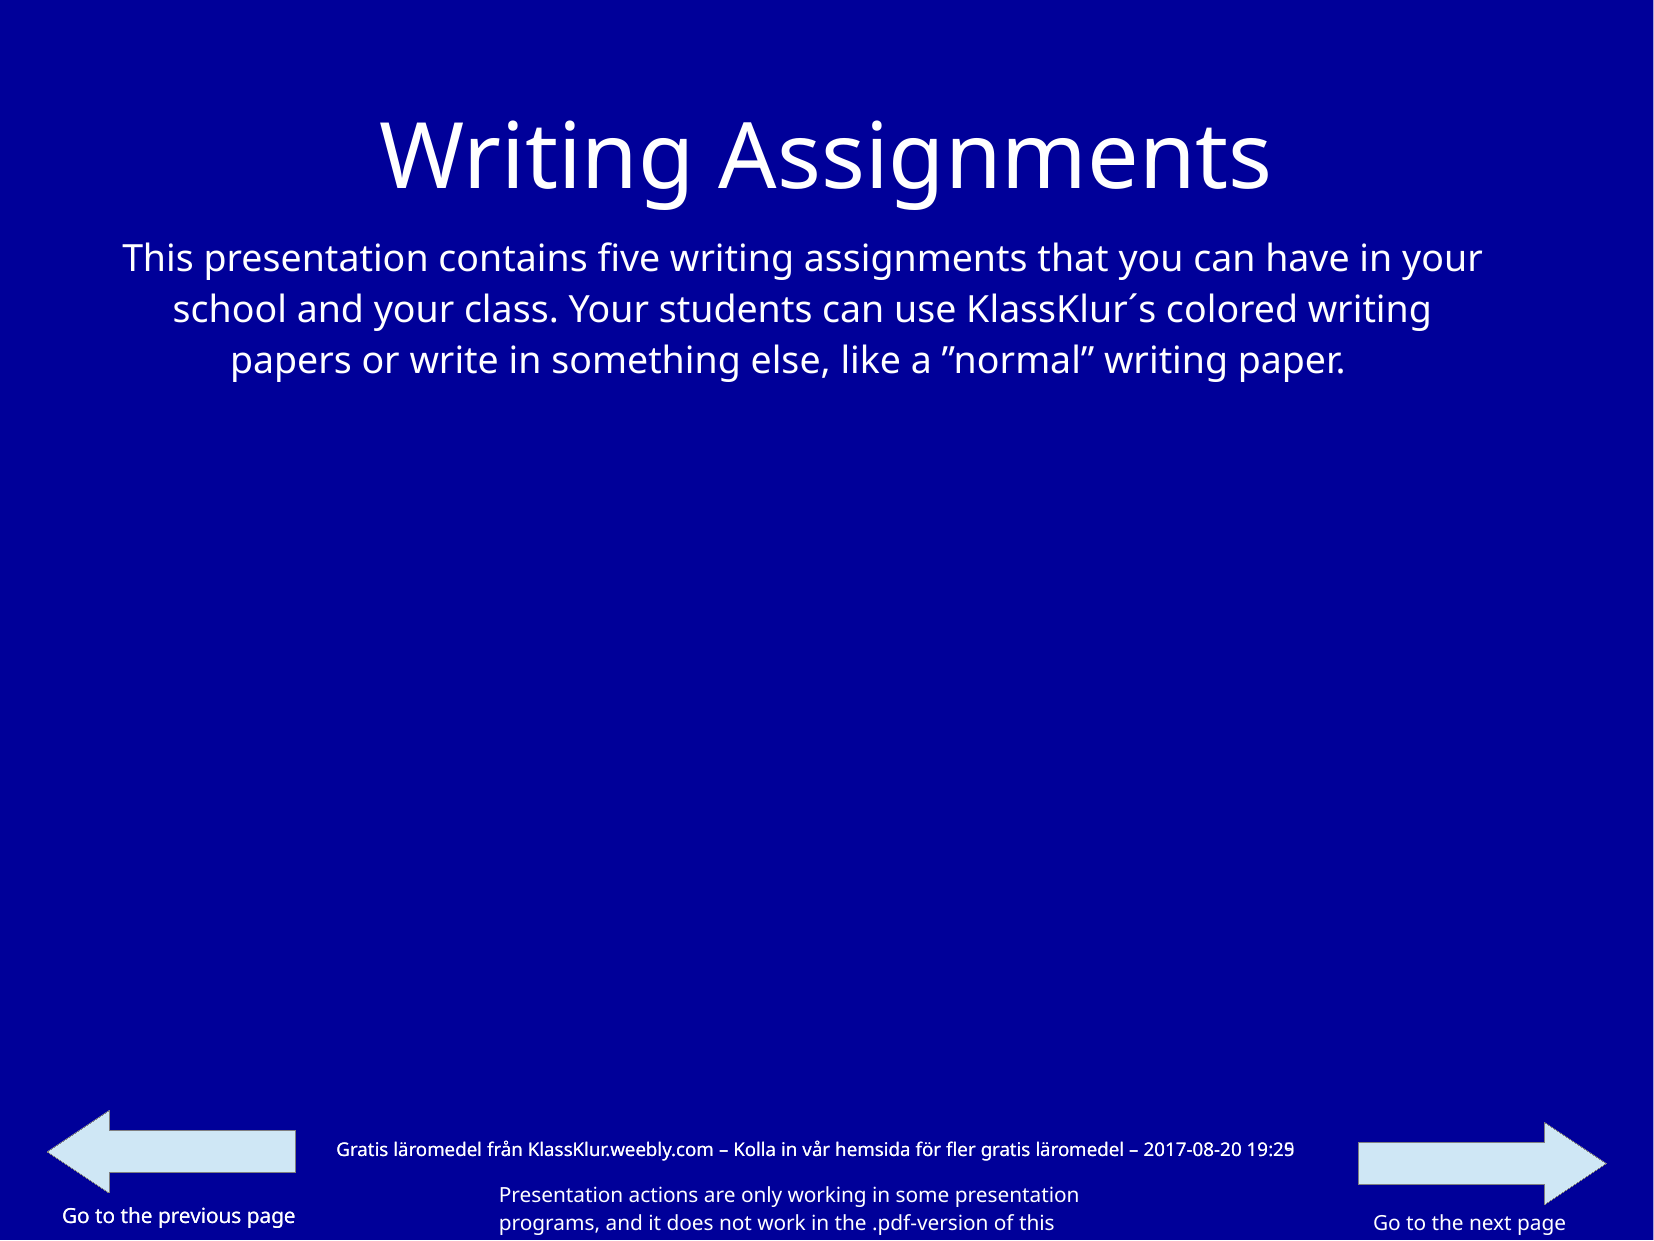

# Writing Assignments
This presentation contains five writing assignments that you can have in your school and your class. Your students can use KlassKlur´s colored writing papers or write in something else, like a ”normal” writing paper.
Gratis läromedel från KlassKlur.weebly.com – Kolla in vår hemsida för fler gratis läromedel – 2017-08-20 19:25
Gratis läromedel från KlassKlur.weebly.com – Kolla in vår hemsida för fler gratis läromedel – 2017-08-20 19:29
Presentation actions are only working in some presentation programs, and it does not work in the .pdf-version of this presentation.
Go to the previous page
Go to the previous page
Go to the next page